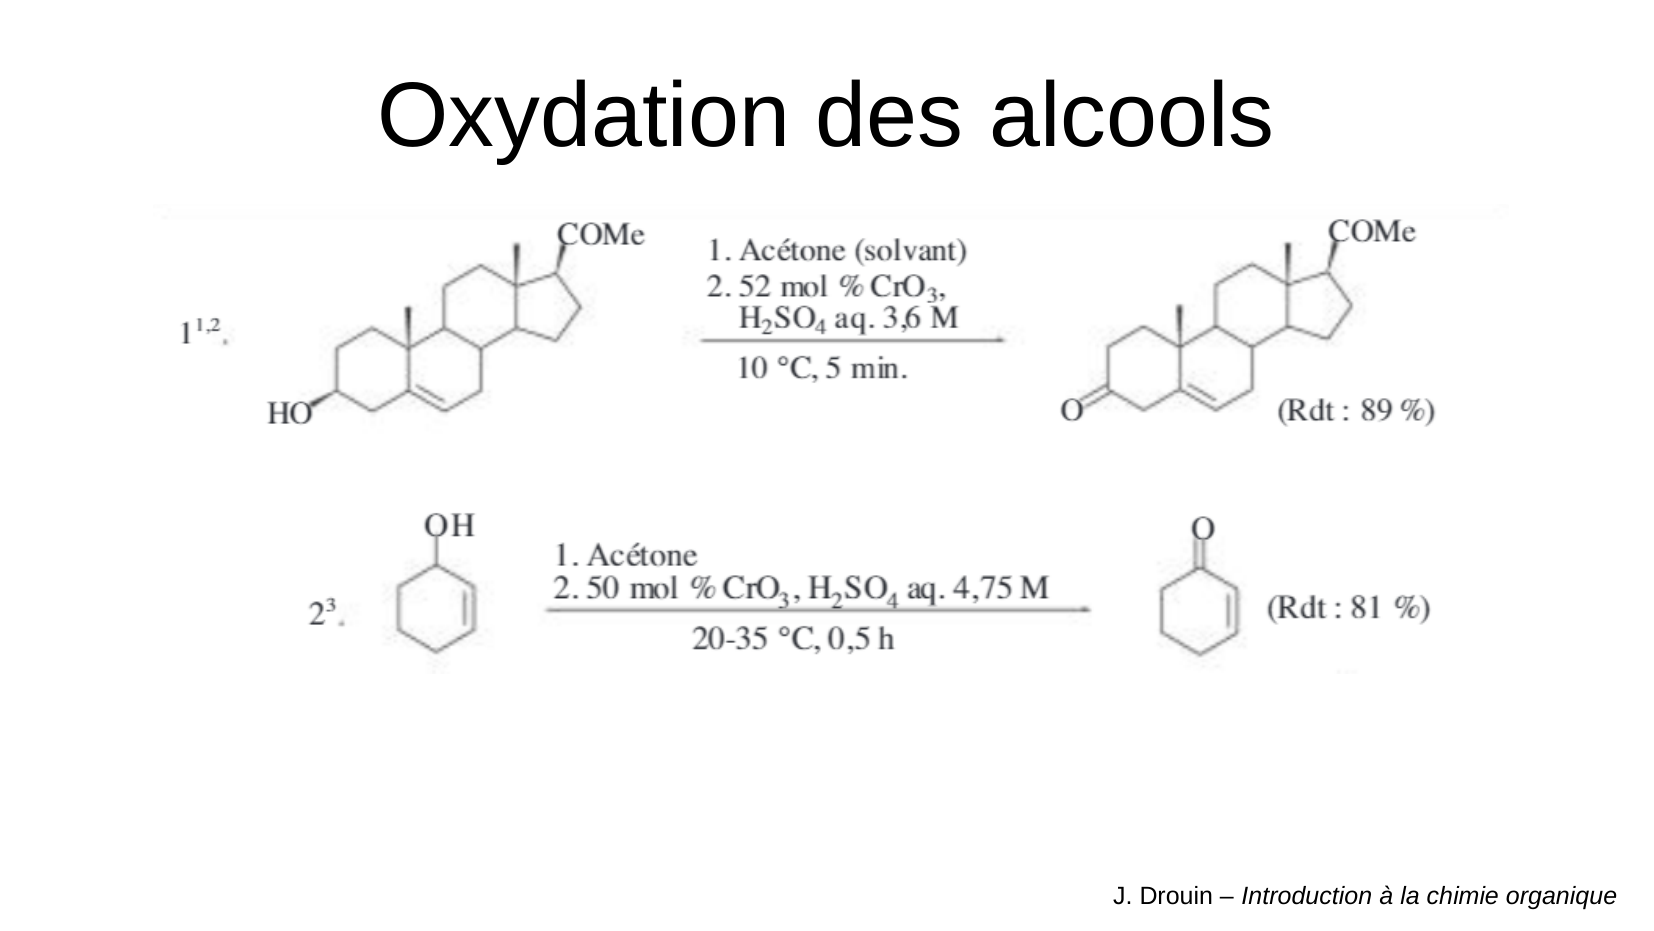

# Oxydation des alcools
J. Drouin – Introduction à la chimie organique